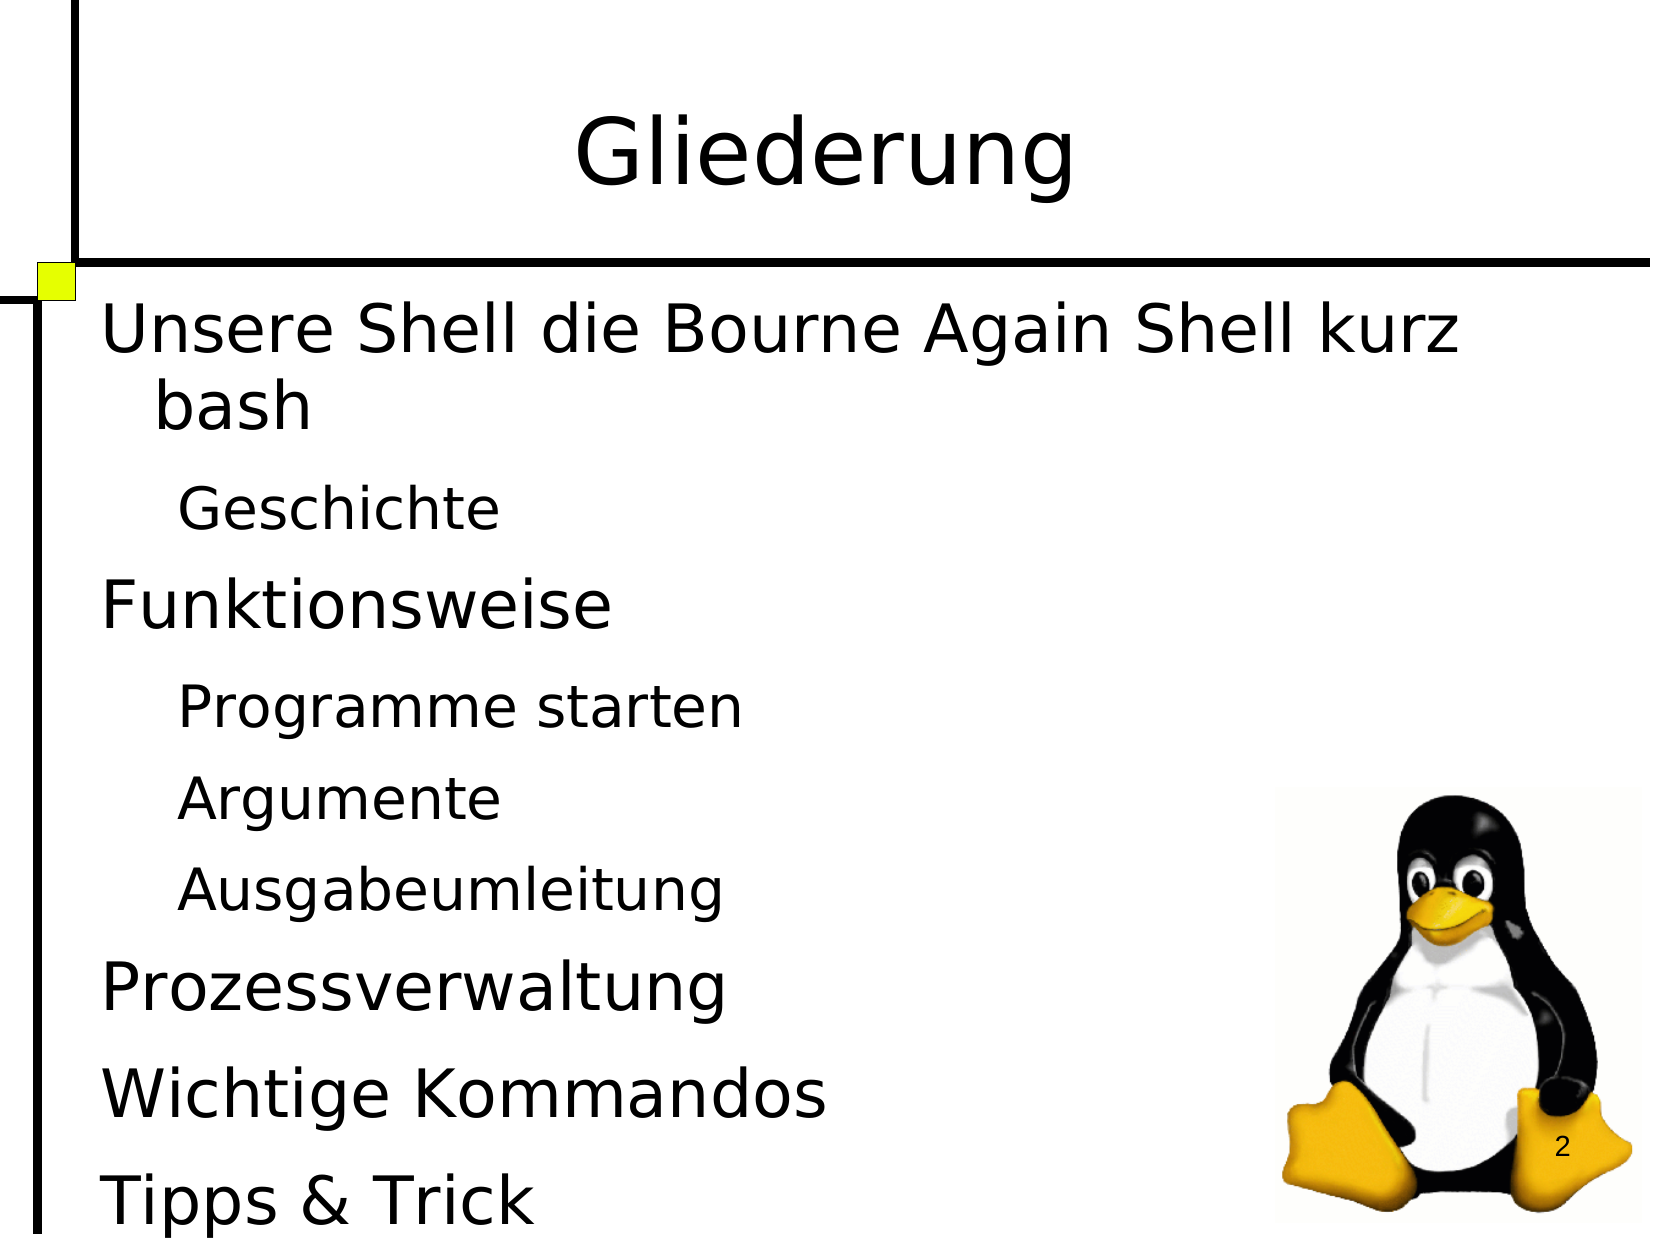

# Gliederung
Unsere Shell die Bourne Again Shell kurz bash
Geschichte
Funktionsweise
Programme starten
Argumente
Ausgabeumleitung
Prozessverwaltung
Wichtige Kommandos
Tipps & Trick
2